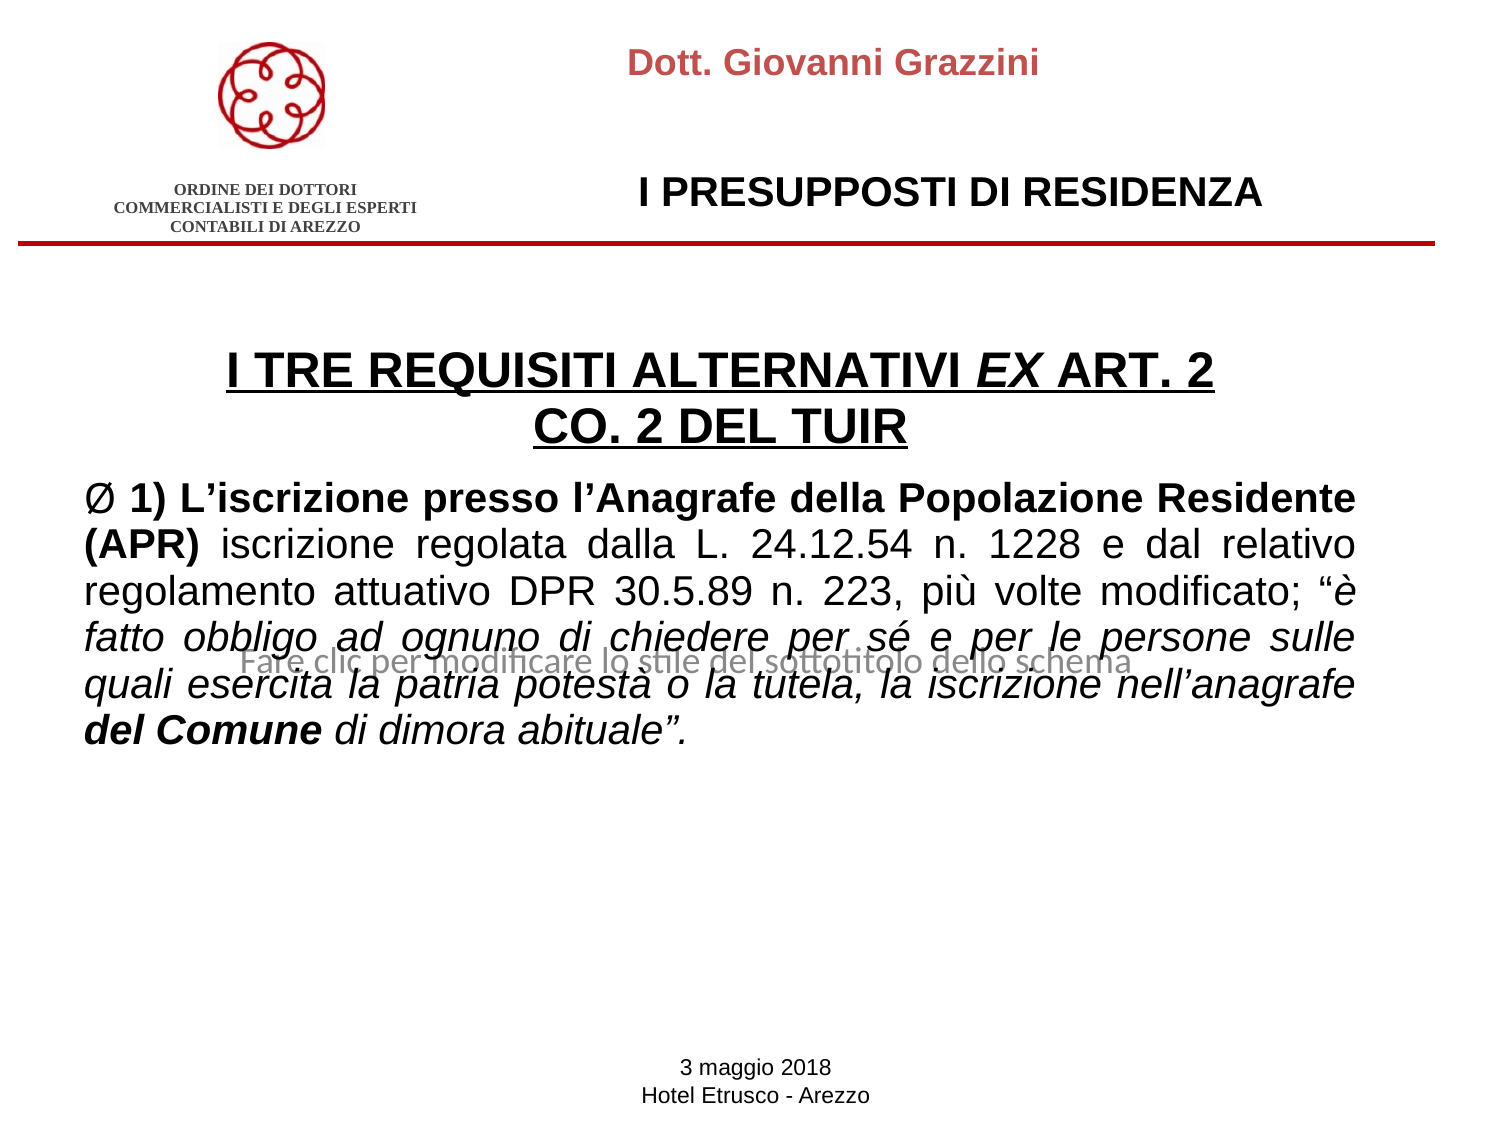

Dott. Giovanni Grazzini
I PRESUPPOSTI DI RESIDENZA
ORDINE DEI DOTTORI
COMMERCIALISTI E DEGLI ESPERTI
CONTABILI DI AREZZO
I TRE REQUISITI ALTERNATIVI EX ART. 2
CO. 2 DEL TUIR
 1) L’iscrizione presso l’Anagrafe della Popolazione Residente (APR) iscrizione regolata dalla L. 24.12.54 n. 1228 e dal relativo regolamento attuativo DPR 30.5.89 n. 223, più volte modificato; “è fatto obbligo ad ognuno di chiedere per sé e per le persone sulle quali esercita la patria potestà o la tutela, la iscrizione nell’anagrafe del Comune di dimora abituale”.
3 maggio 2018
Hotel Etrusco - Arezzo